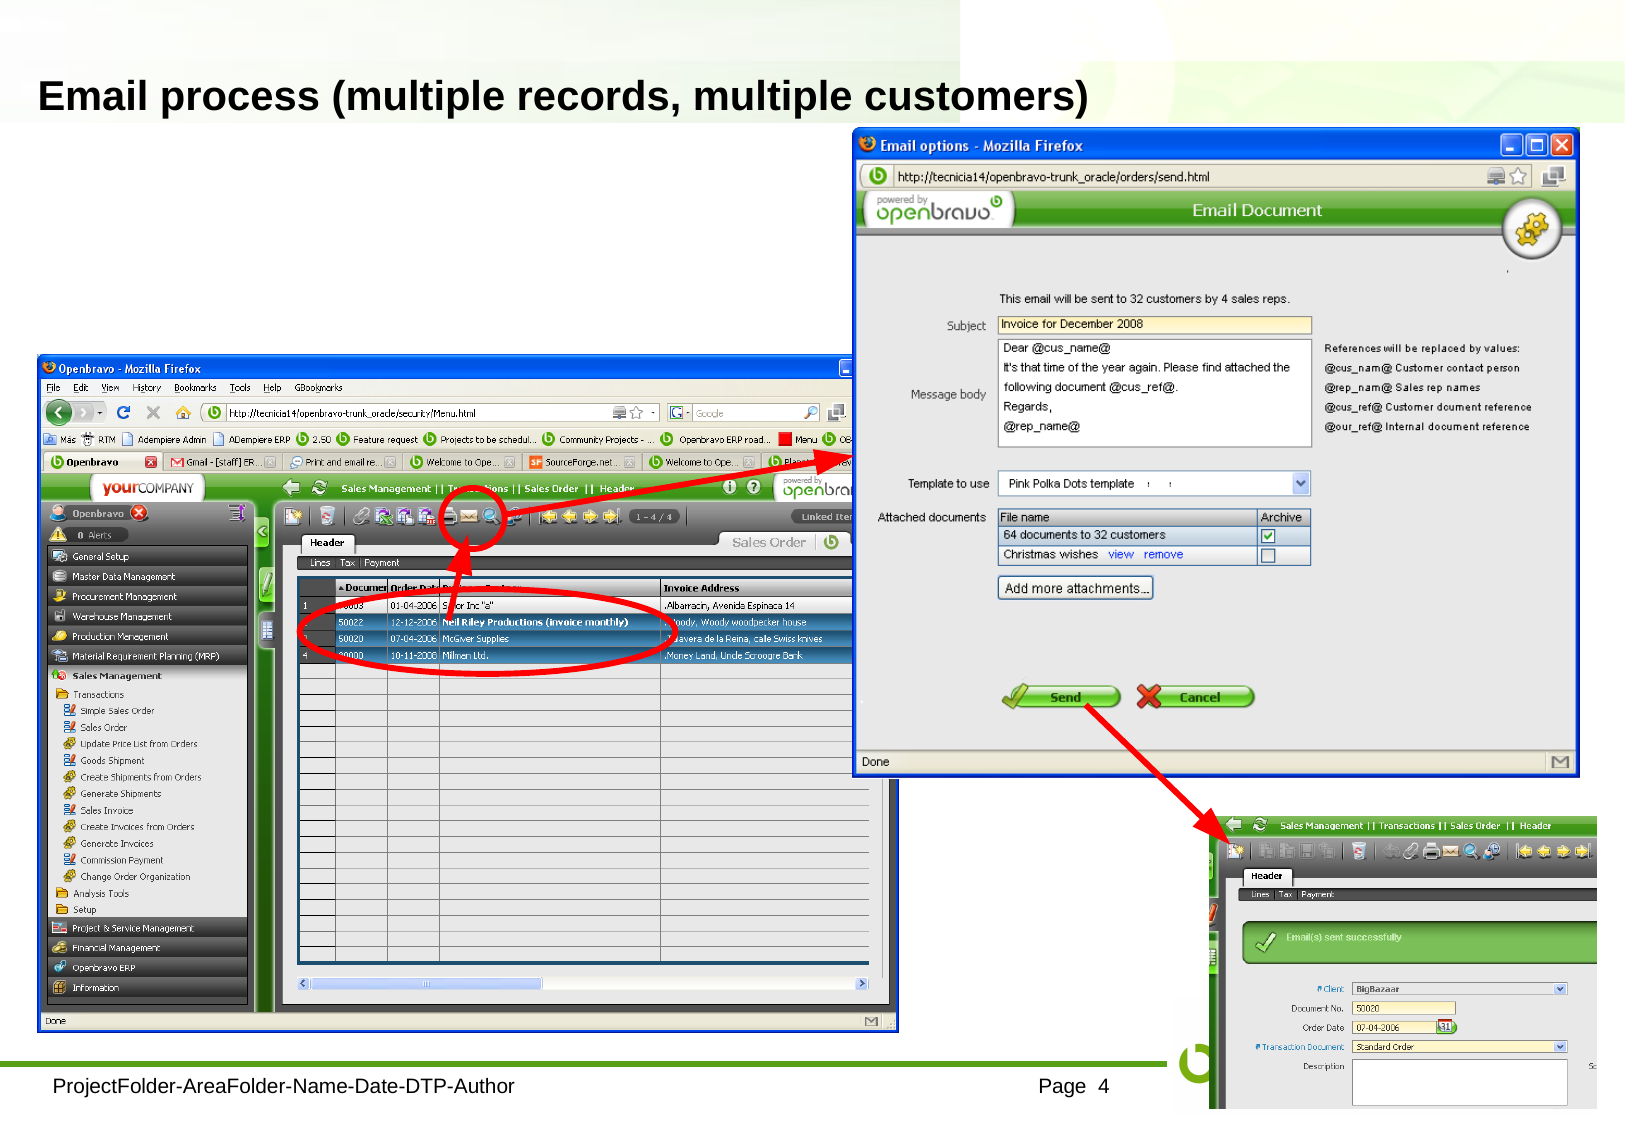

# Email process (multiple records, multiple customers)